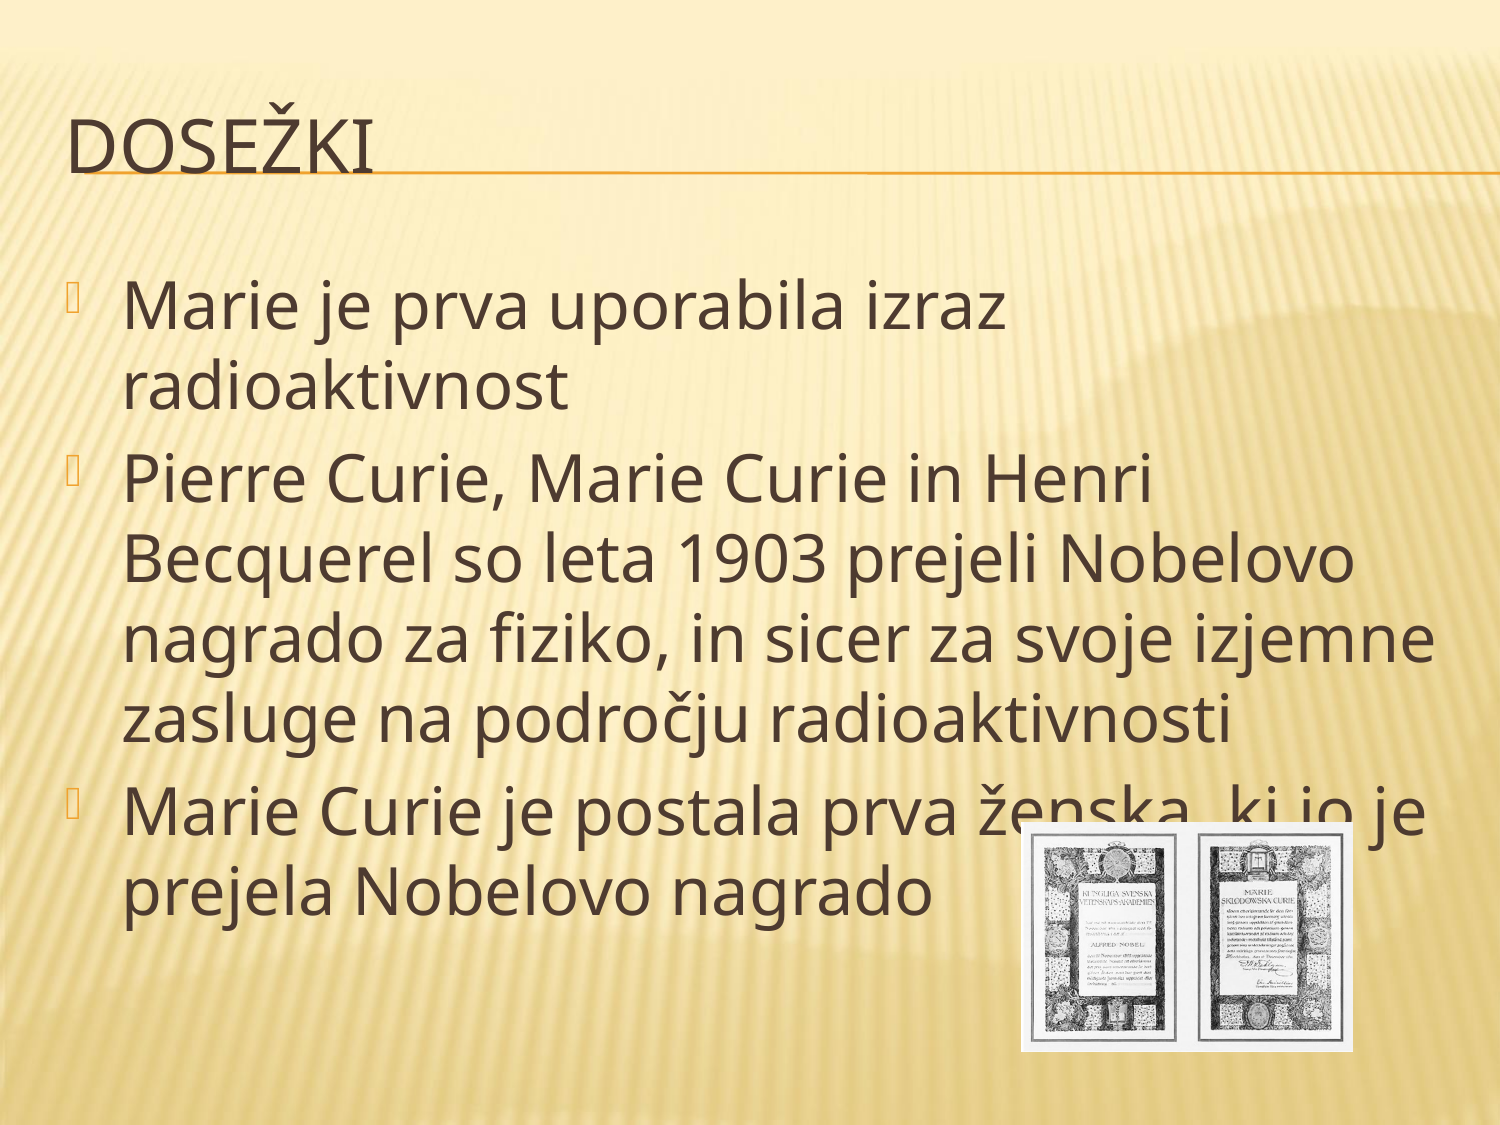

# DOSEŽKI
Marie je prva uporabila izraz radioaktivnost
Pierre Curie, Marie Curie in Henri Becquerel so leta 1903 prejeli Nobelovo nagrado za fiziko, in sicer za svoje izjemne zasluge na področju radioaktivnosti
Marie Curie je postala prva ženska, ki jo je prejela Nobelovo nagrado